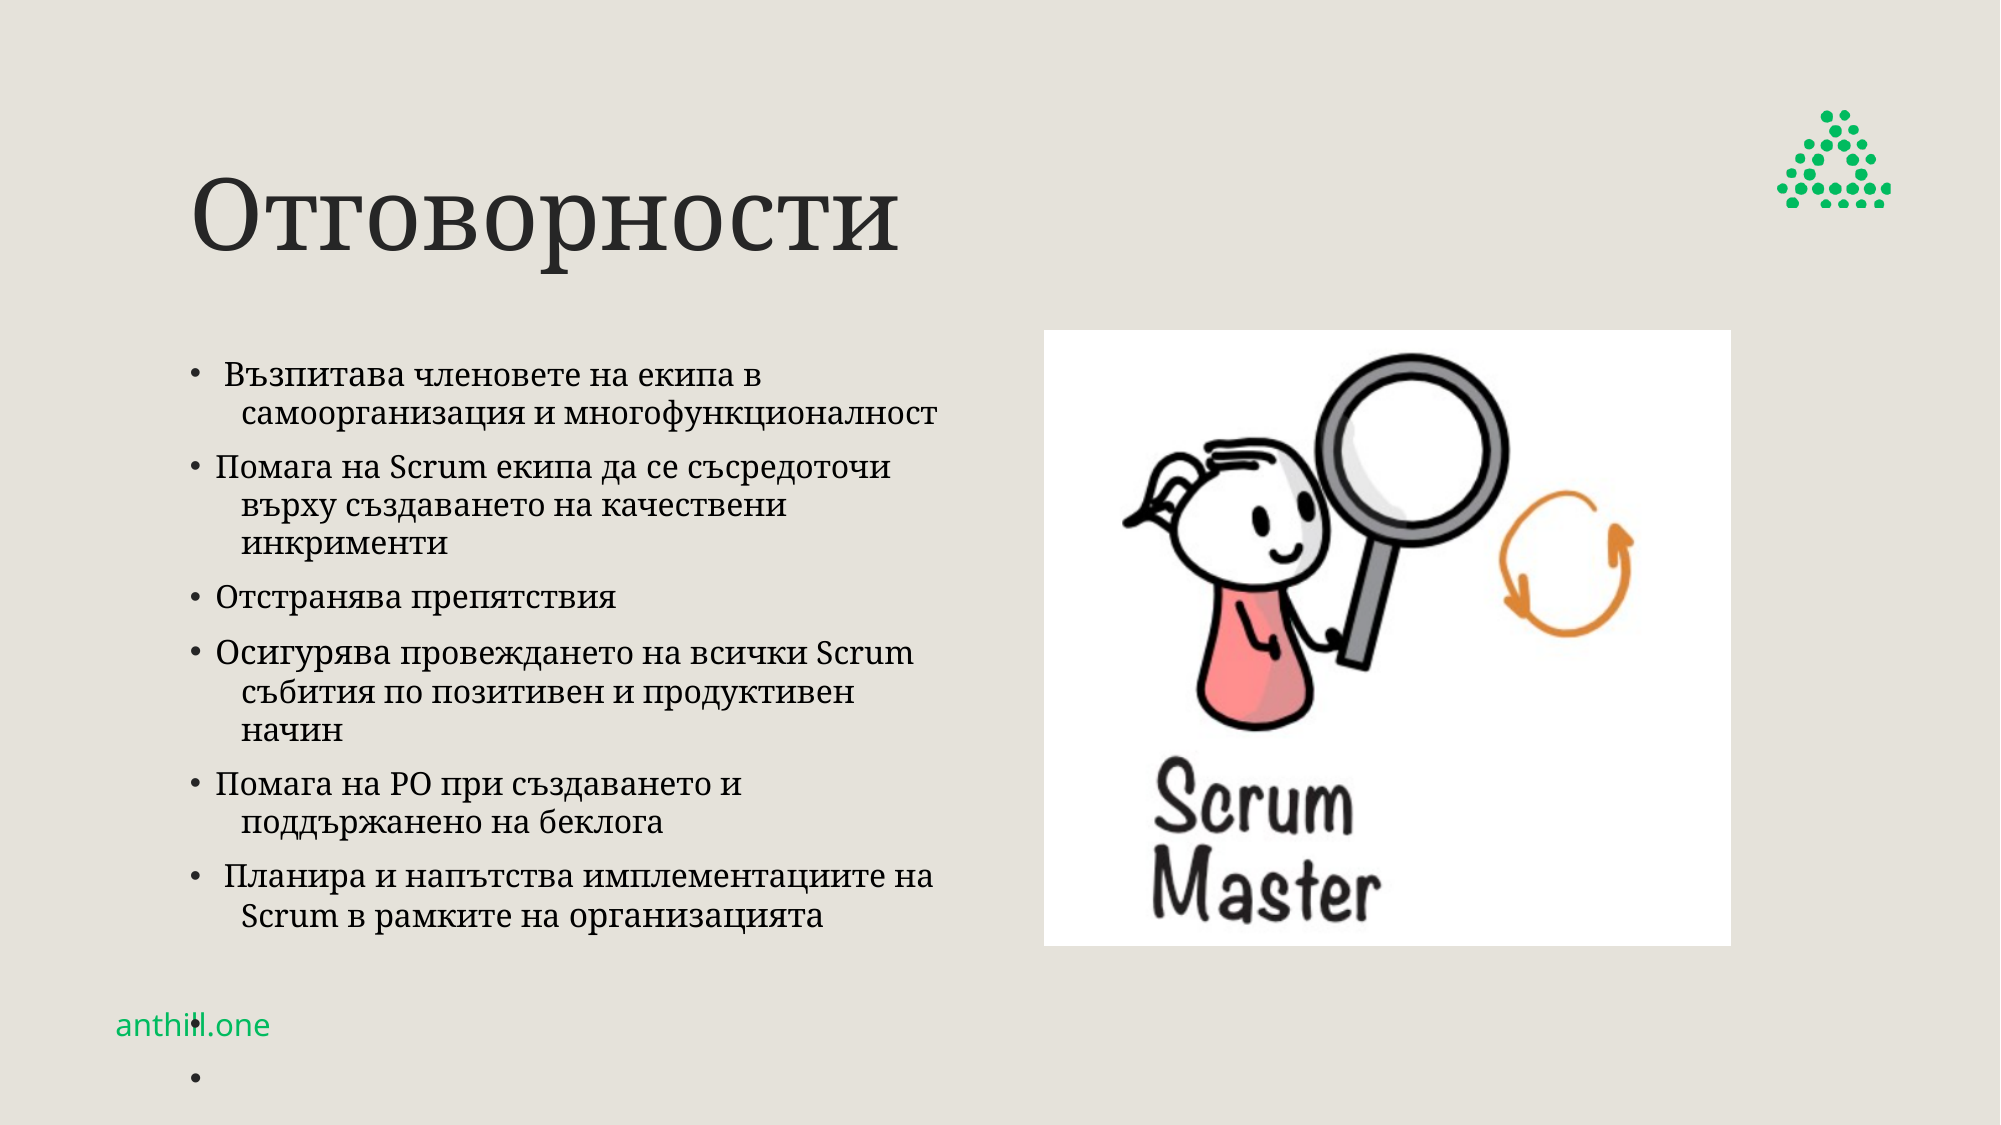

# Отговорности
 Възпитава членовете на екипа в самоорганизация и многофункционалност
Помага на Scrum екипа да се съсредоточи върху създаването на качествени инкрименти
Отстранява препятствия
Осигурява провеждането на всички Scrum събития по позитивен и продуктивен начин
Помага на PO при създаването и поддържанено на беклога
 Планира и напътства имплементациите на Scrum в рамките на организацията